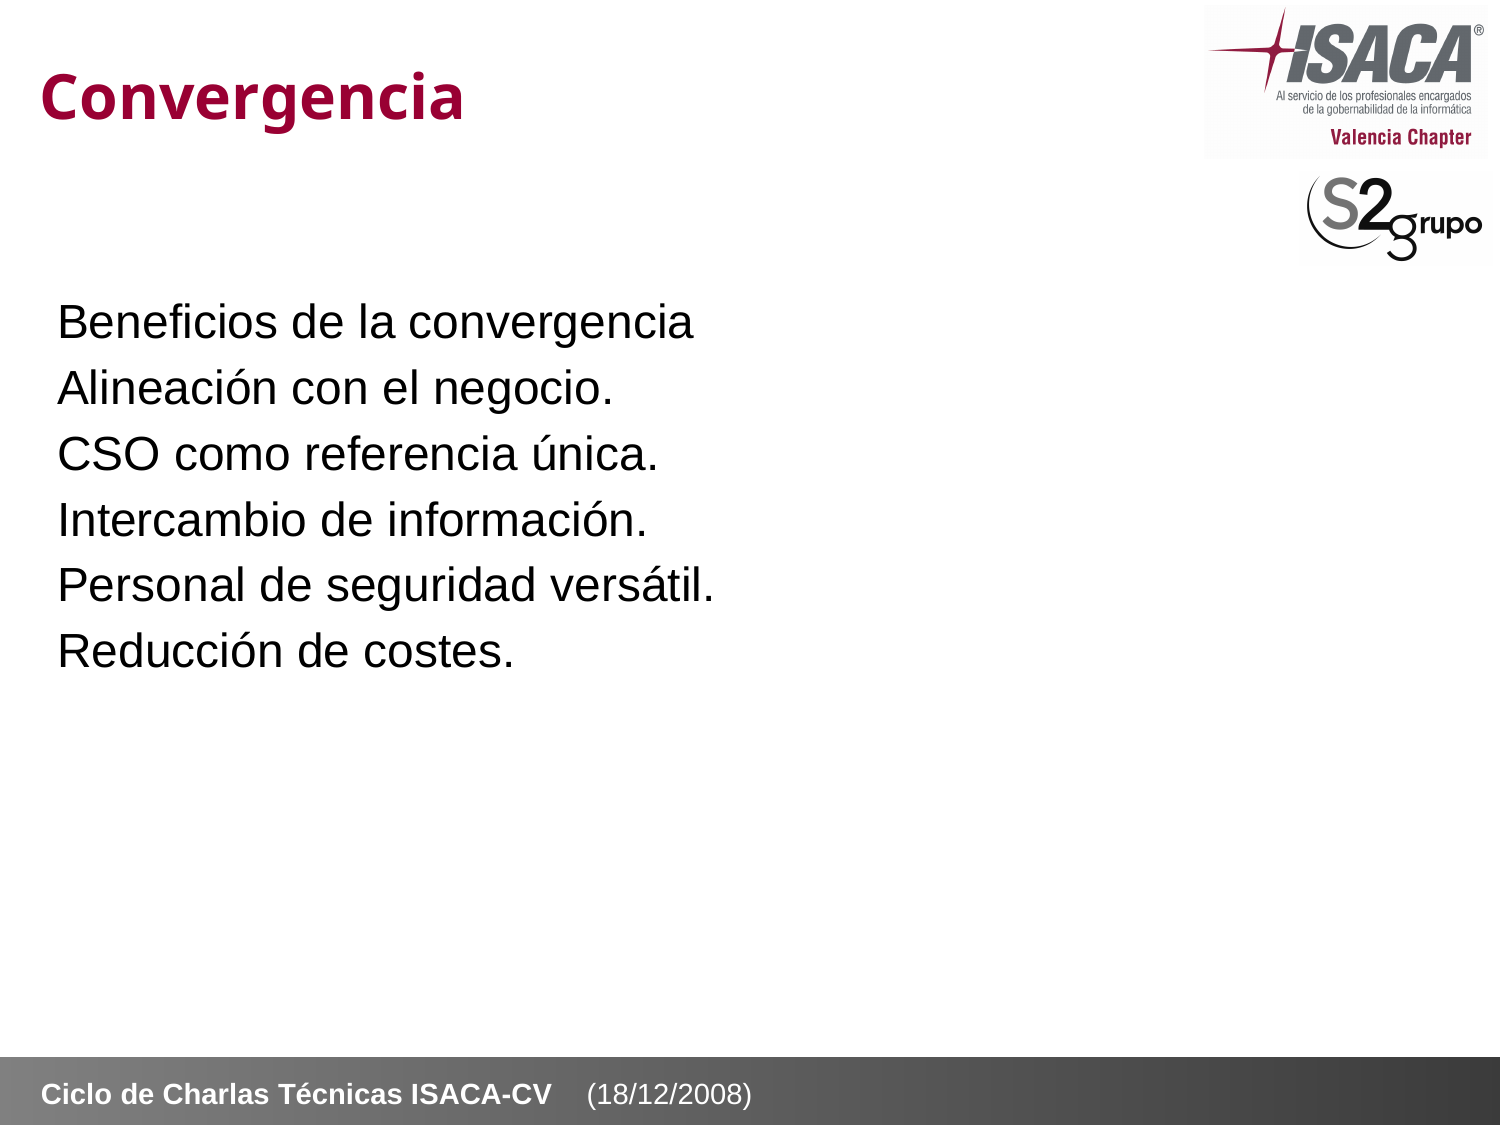

Convergencia
# Beneficios de la convergencia
Alineación con el negocio.
CSO como referencia única.
Intercambio de información.
Personal de seguridad versátil.
Reducción de costes.